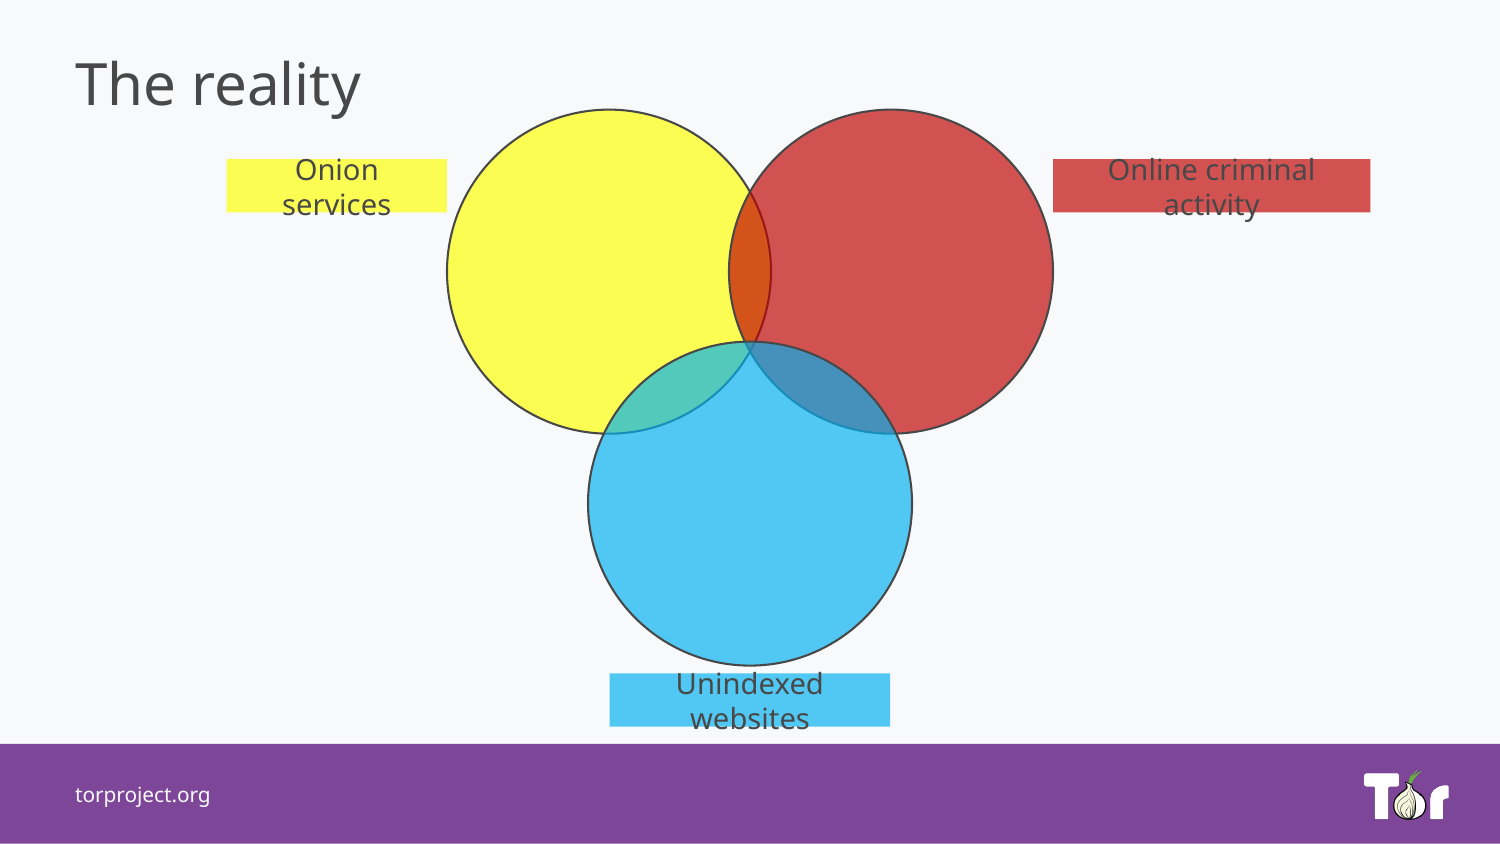

# The reality
Onion services
Online criminal activity
Unindexed websites